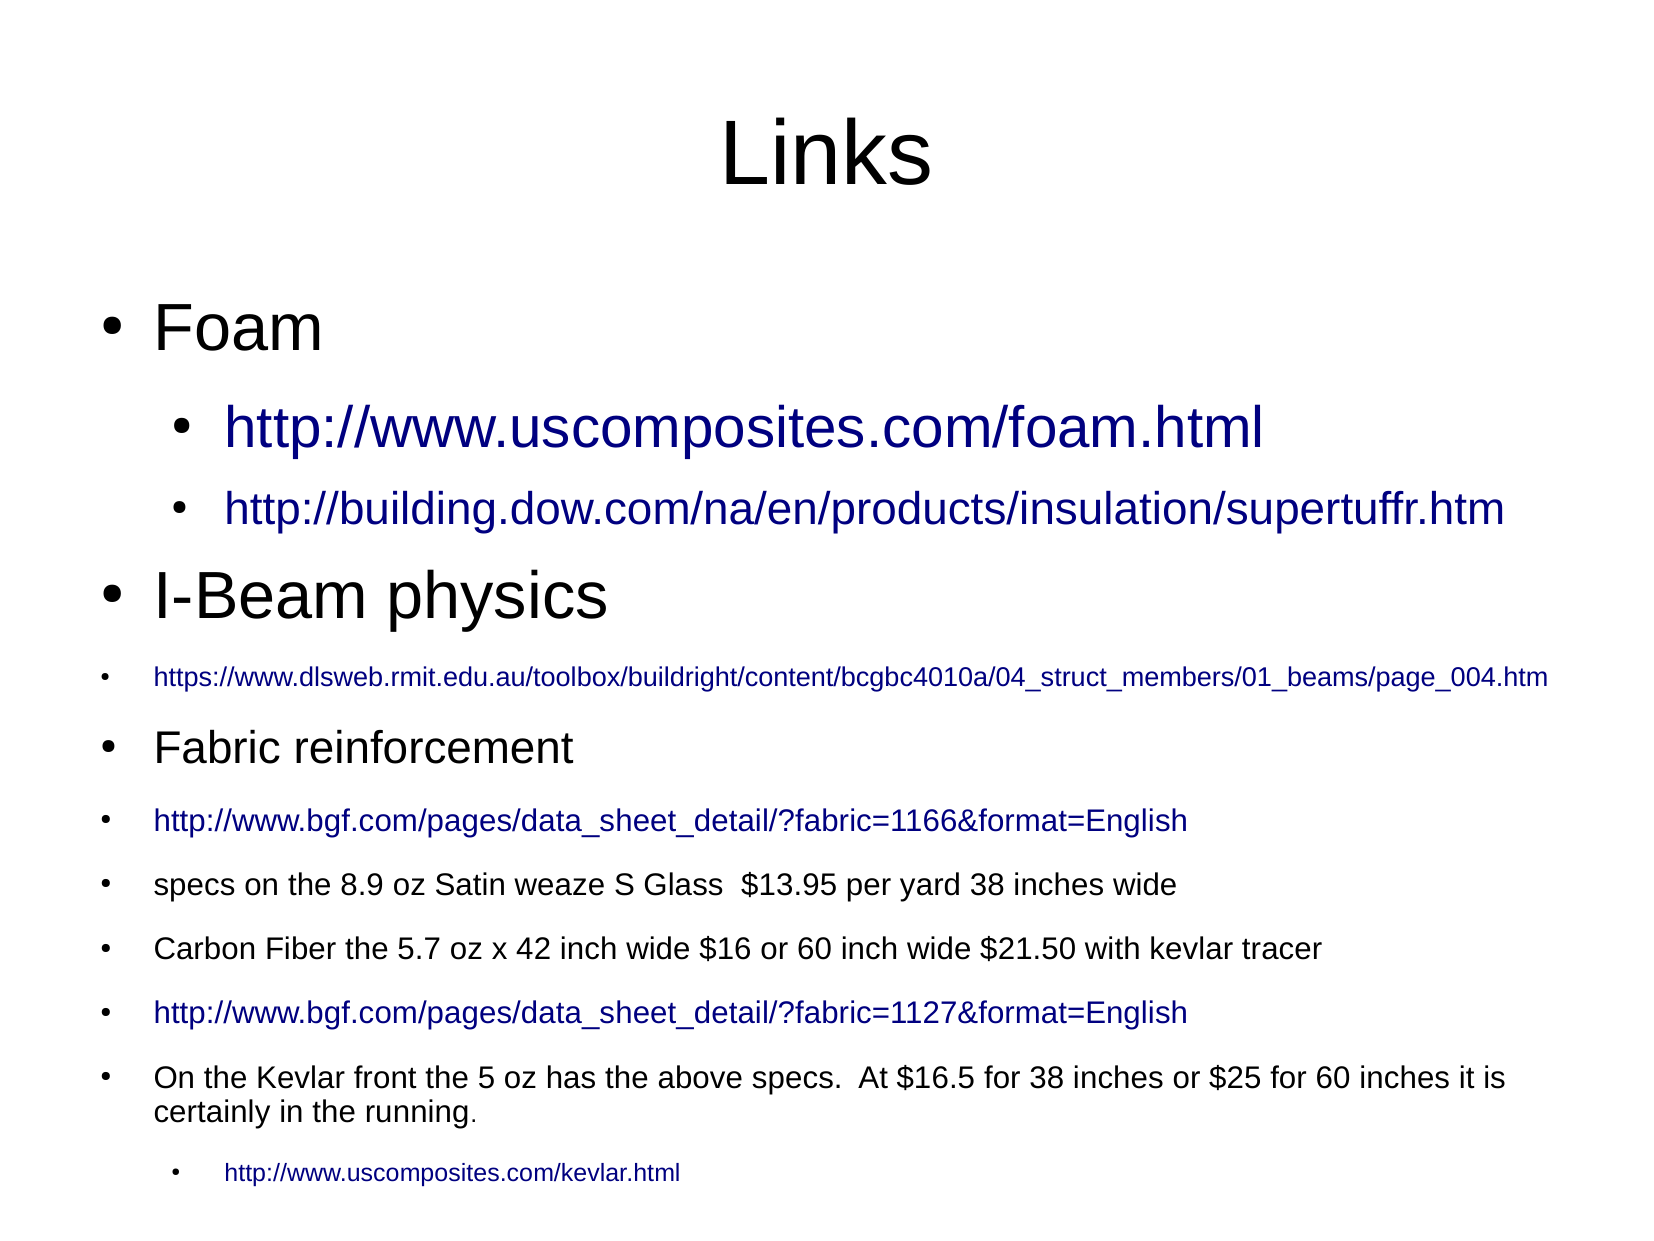

# Links
Foam
http://www.uscomposites.com/foam.html
http://building.dow.com/na/en/products/insulation/supertuffr.htm
I-Beam physics
https://www.dlsweb.rmit.edu.au/toolbox/buildright/content/bcgbc4010a/04_struct_members/01_beams/page_004.htm
Fabric reinforcement
http://www.bgf.com/pages/data_sheet_detail/?fabric=1166&format=English
specs on the 8.9 oz Satin weaze S Glass $13.95 per yard 38 inches wide
Carbon Fiber the 5.7 oz x 42 inch wide $16 or 60 inch wide $21.50 with kevlar tracer
http://www.bgf.com/pages/data_sheet_detail/?fabric=1127&format=English
On the Kevlar front the 5 oz has the above specs. At $16.5 for 38 inches or $25 for 60 inches it is certainly in the running.
http://www.uscomposites.com/kevlar.html